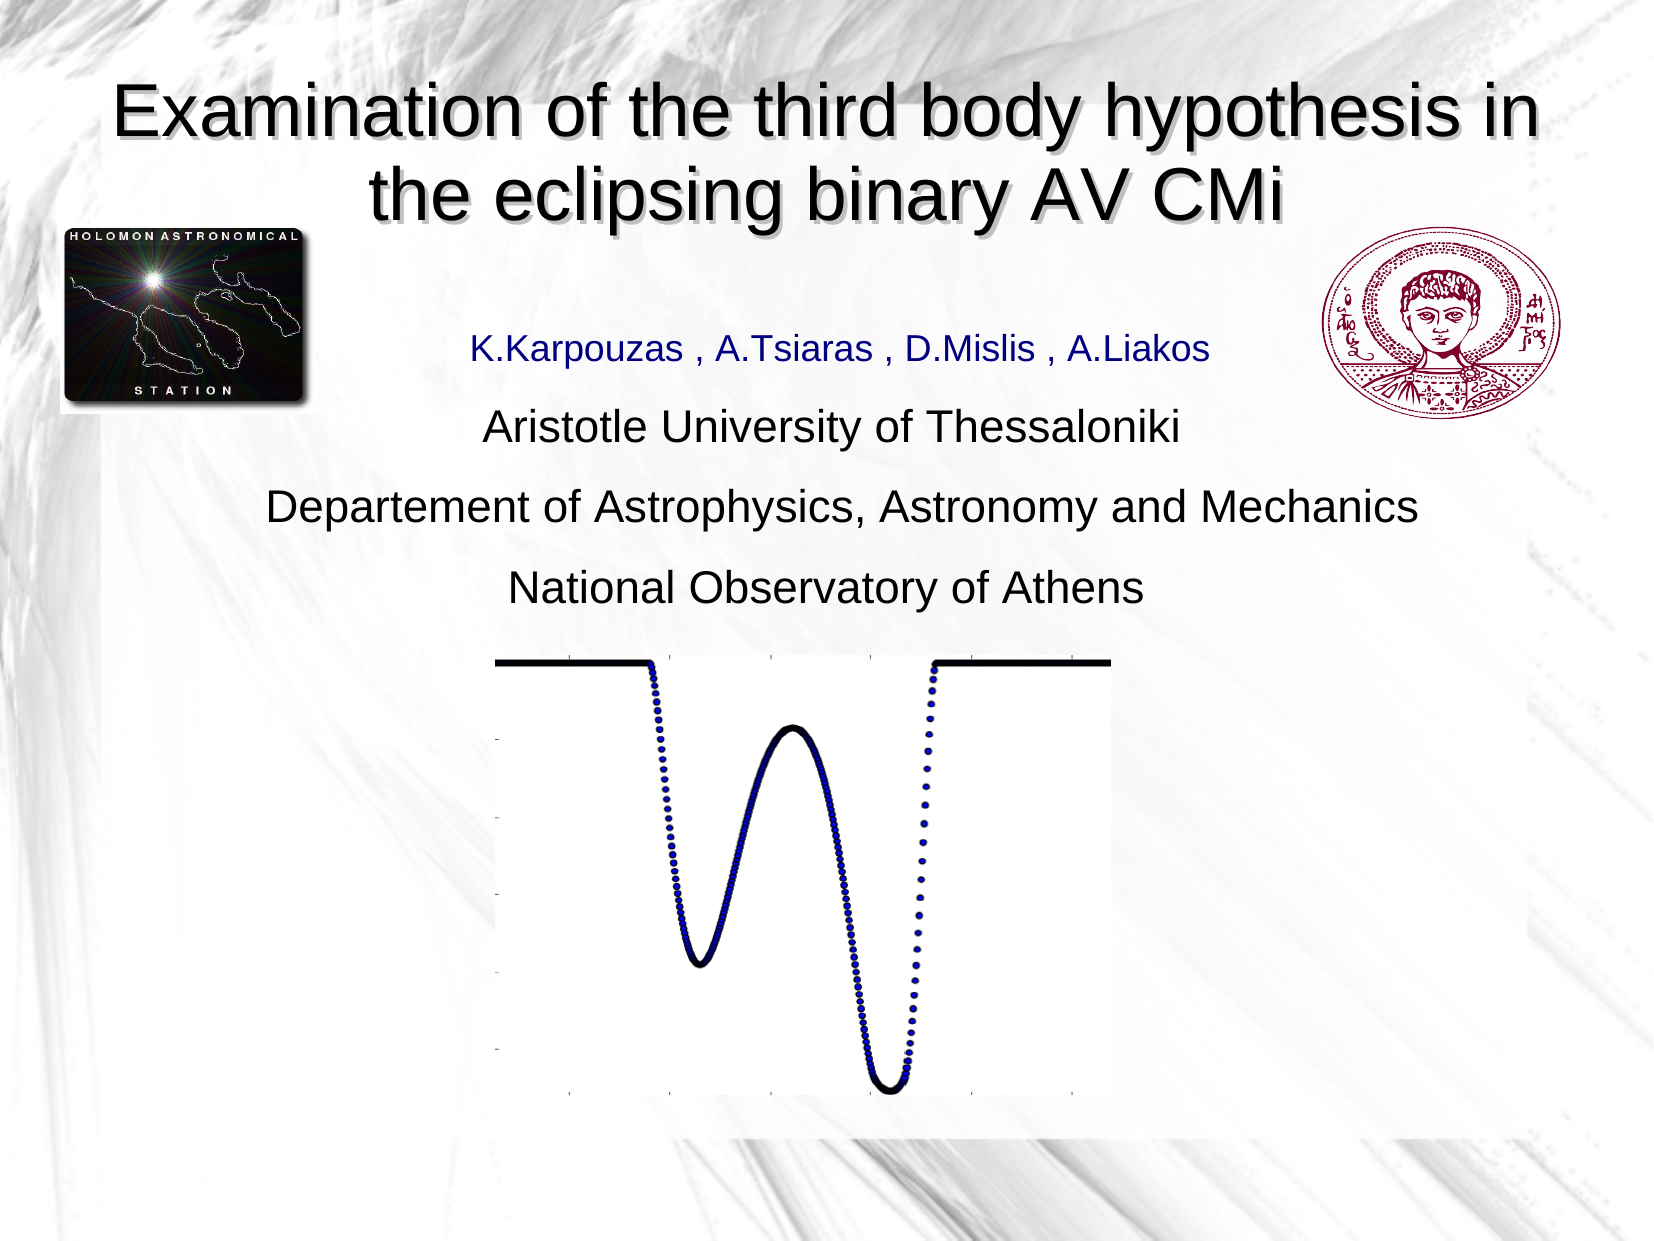

# Examination of the third body hypothesis in the eclipsing binary AV CMi
 K.Karpouzas , A.Tsiaras , D.Mislis , A.Liakos
 Aristotle University of Thessaloniki
 Departement of Astrophysics, Astronomy and Mechanics
 National Observatory of Athens